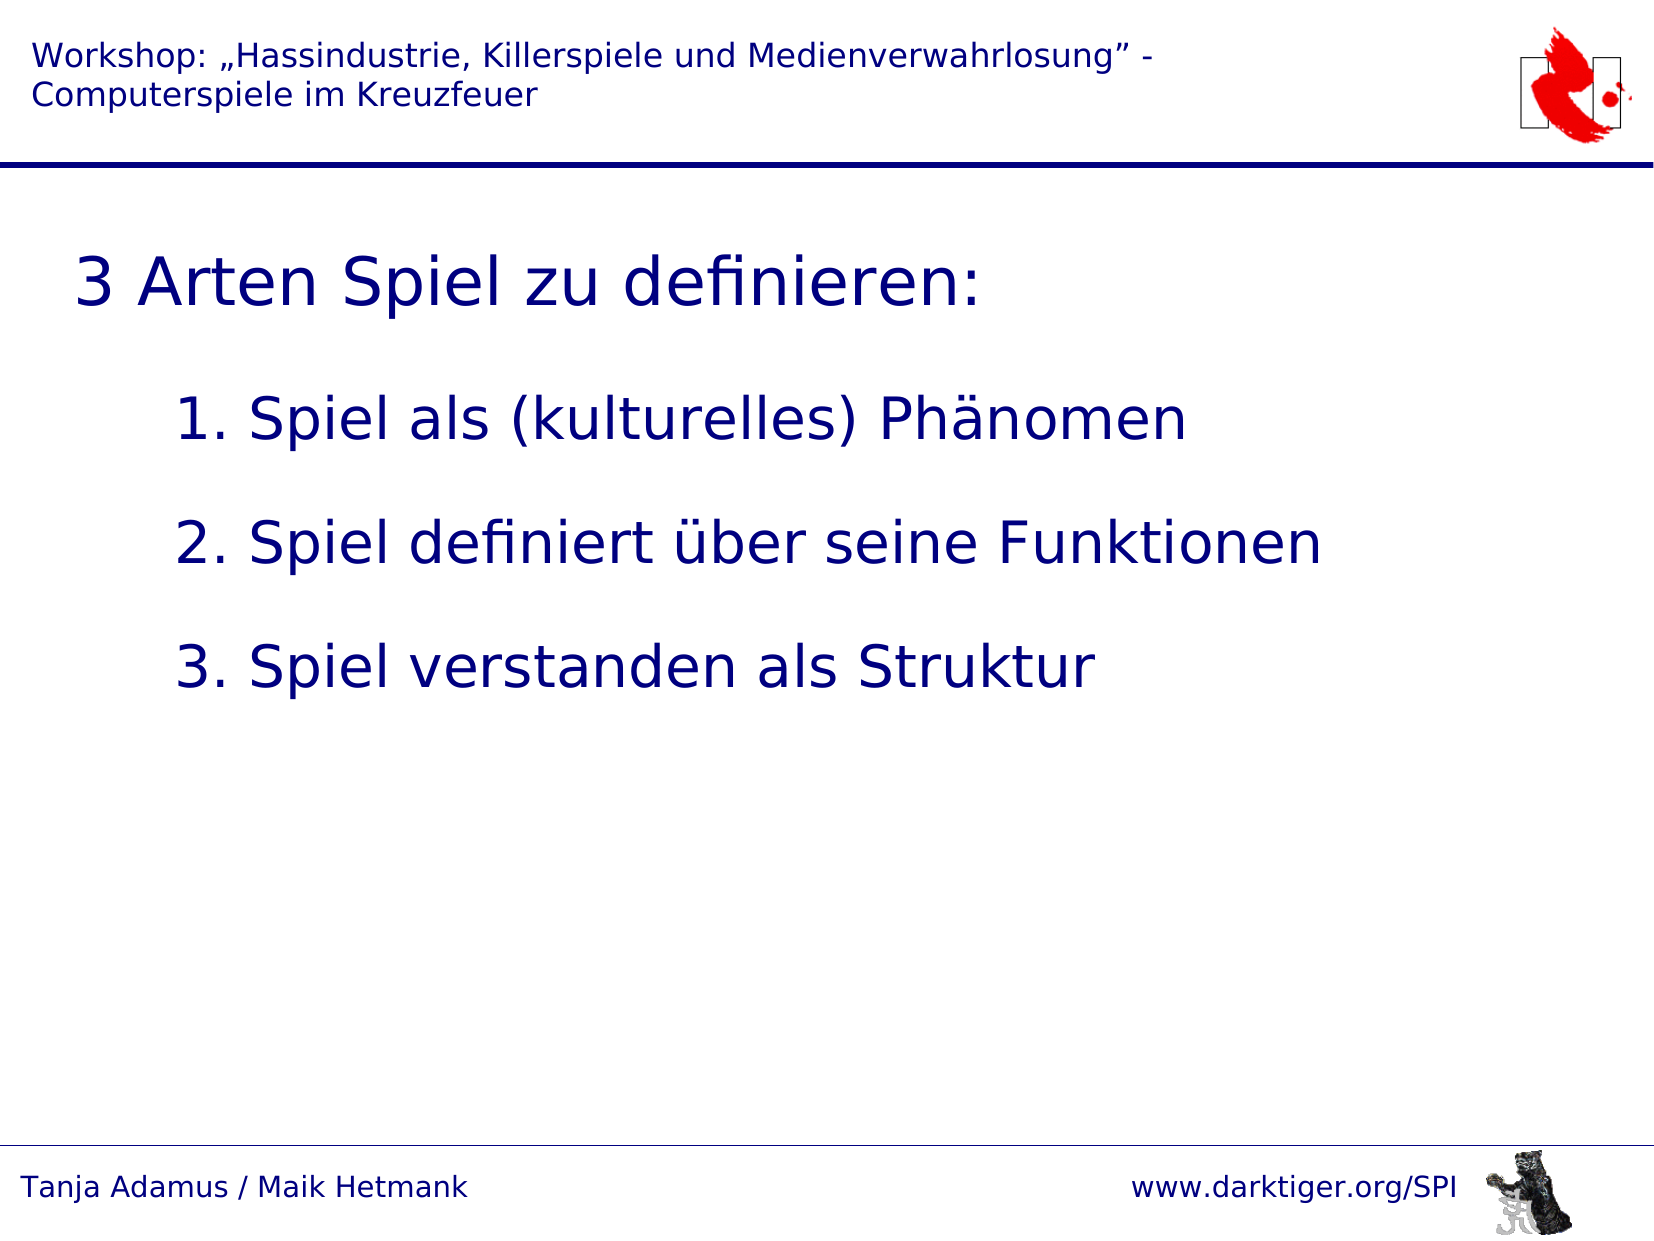

Workshop: „Hassindustrie, Killerspiele und Medienverwahrlosung” - Computerspiele im Kreuzfeuer
3 Arten Spiel zu definieren:
1. Spiel als (kulturelles) Phänomen
2. Spiel definiert über seine Funktionen
3. Spiel verstanden als Struktur